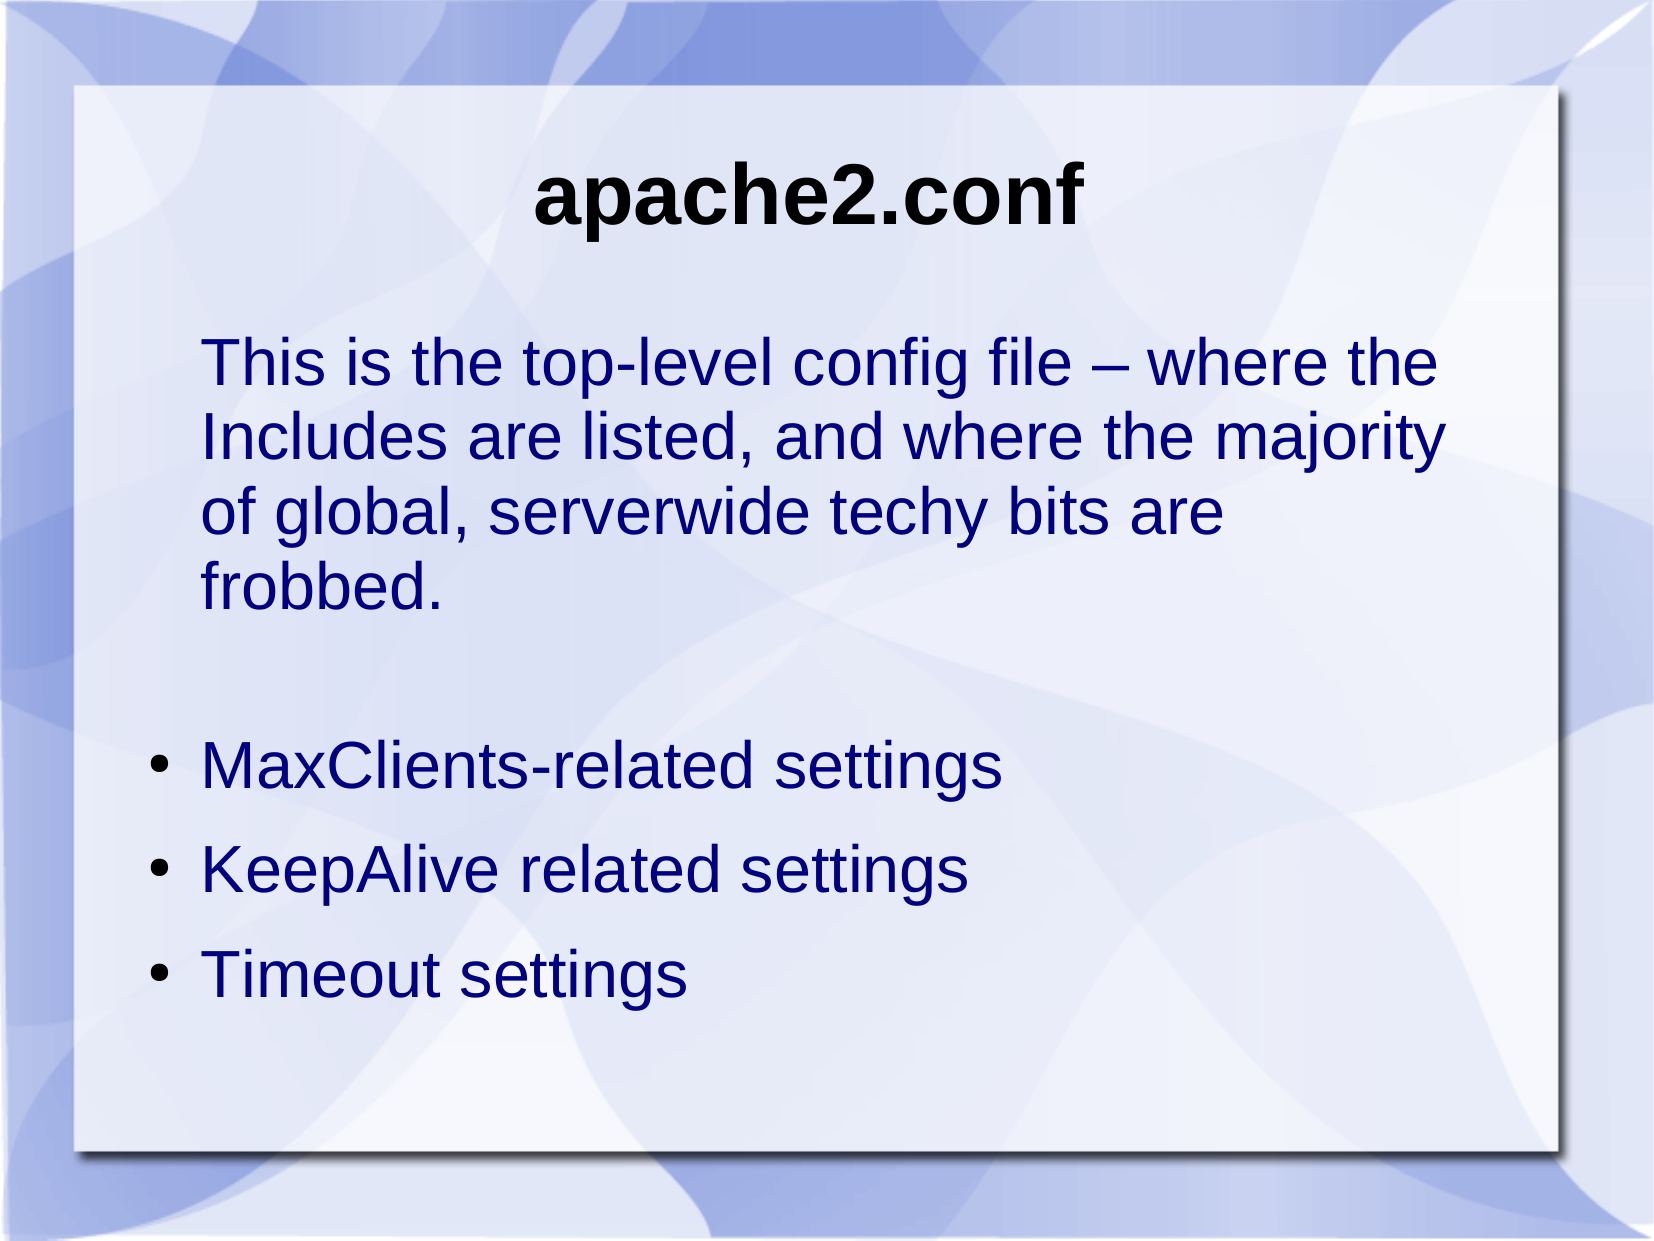

# apache2.conf
This is the top-level config file – where the Includes are listed, and where the majority of global, serverwide techy bits are frobbed.
MaxClients-related settings
KeepAlive related settings
Timeout settings